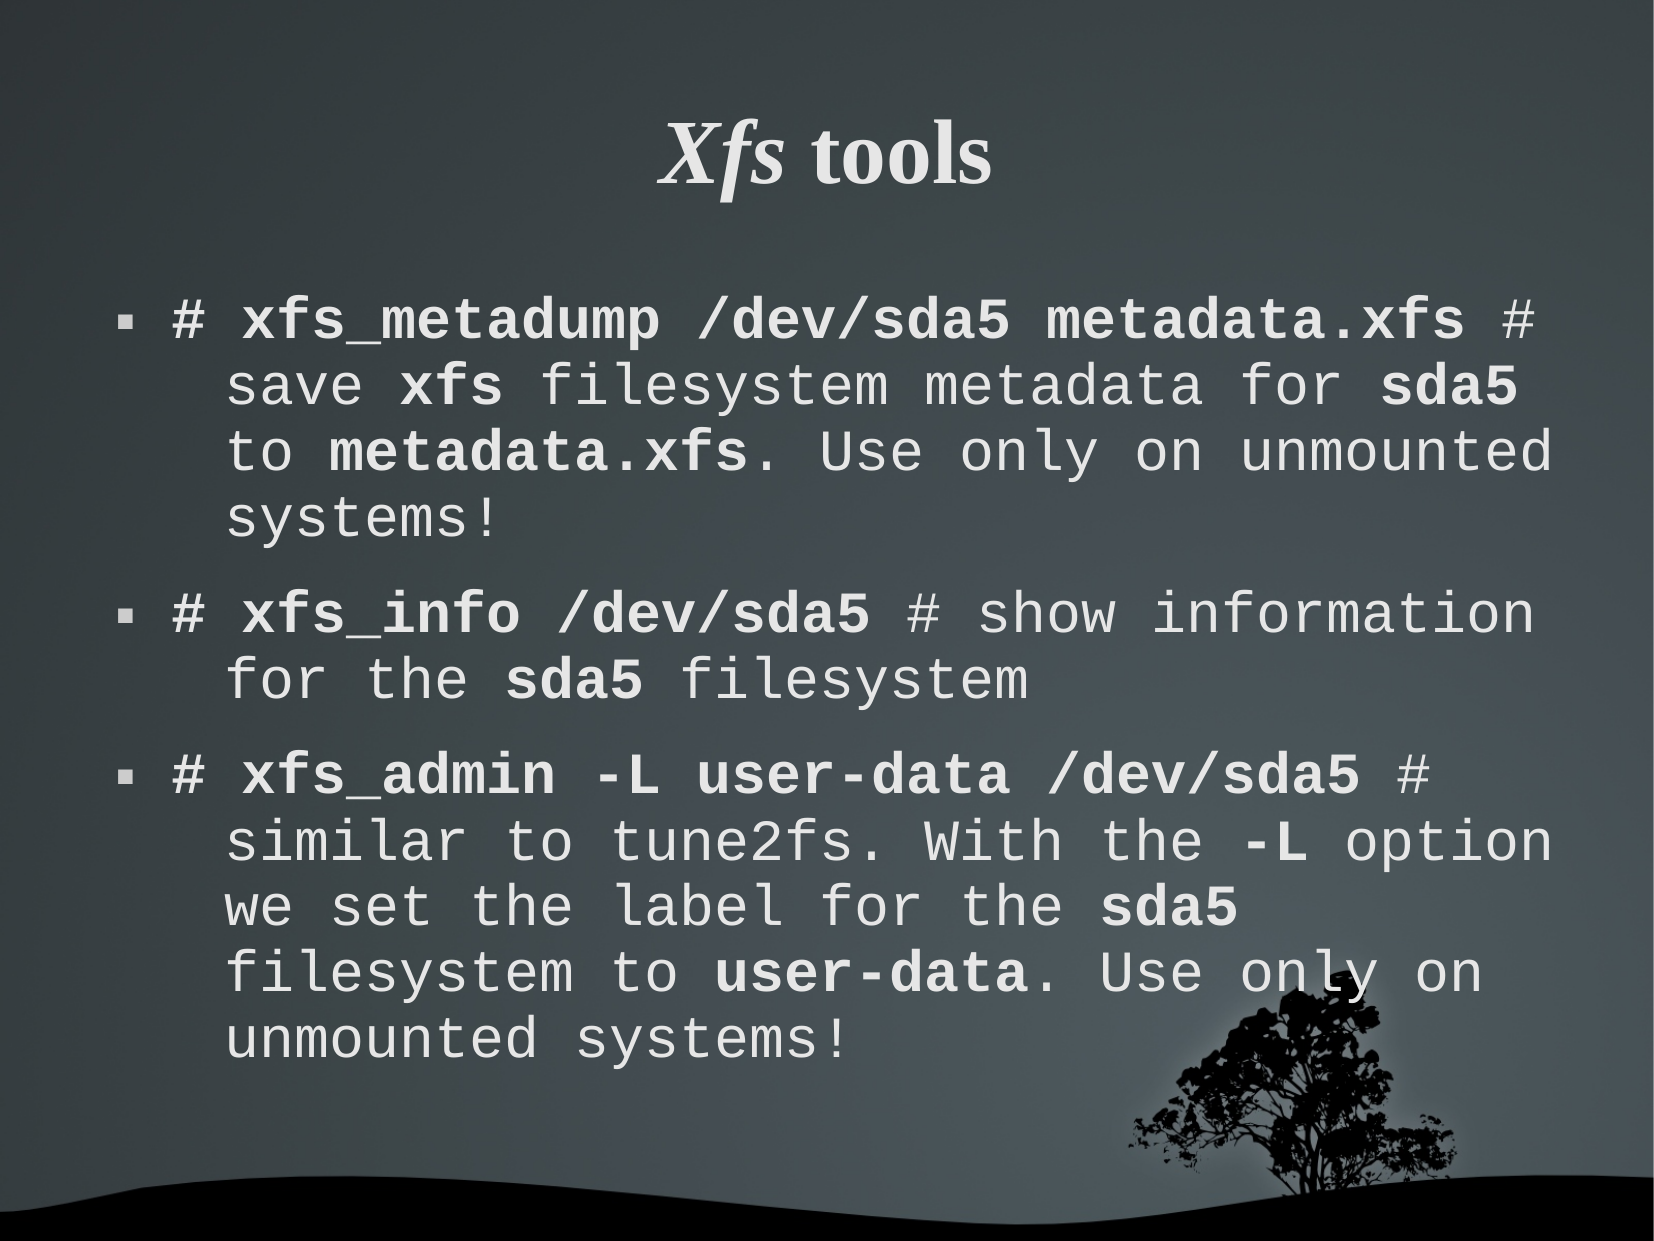

# Xfs tools
# xfs_metadump /dev/sda5 metadata.xfs # save xfs filesystem metadata for sda5 to metadata.xfs. Use only on unmounted systems!
# xfs_info /dev/sda5 # show information for the sda5 filesystem
# xfs_admin -L user-data /dev/sda5 # similar to tune2fs. With the -L option we set the label for the sda5 filesystem to user-data. Use only on unmounted systems!